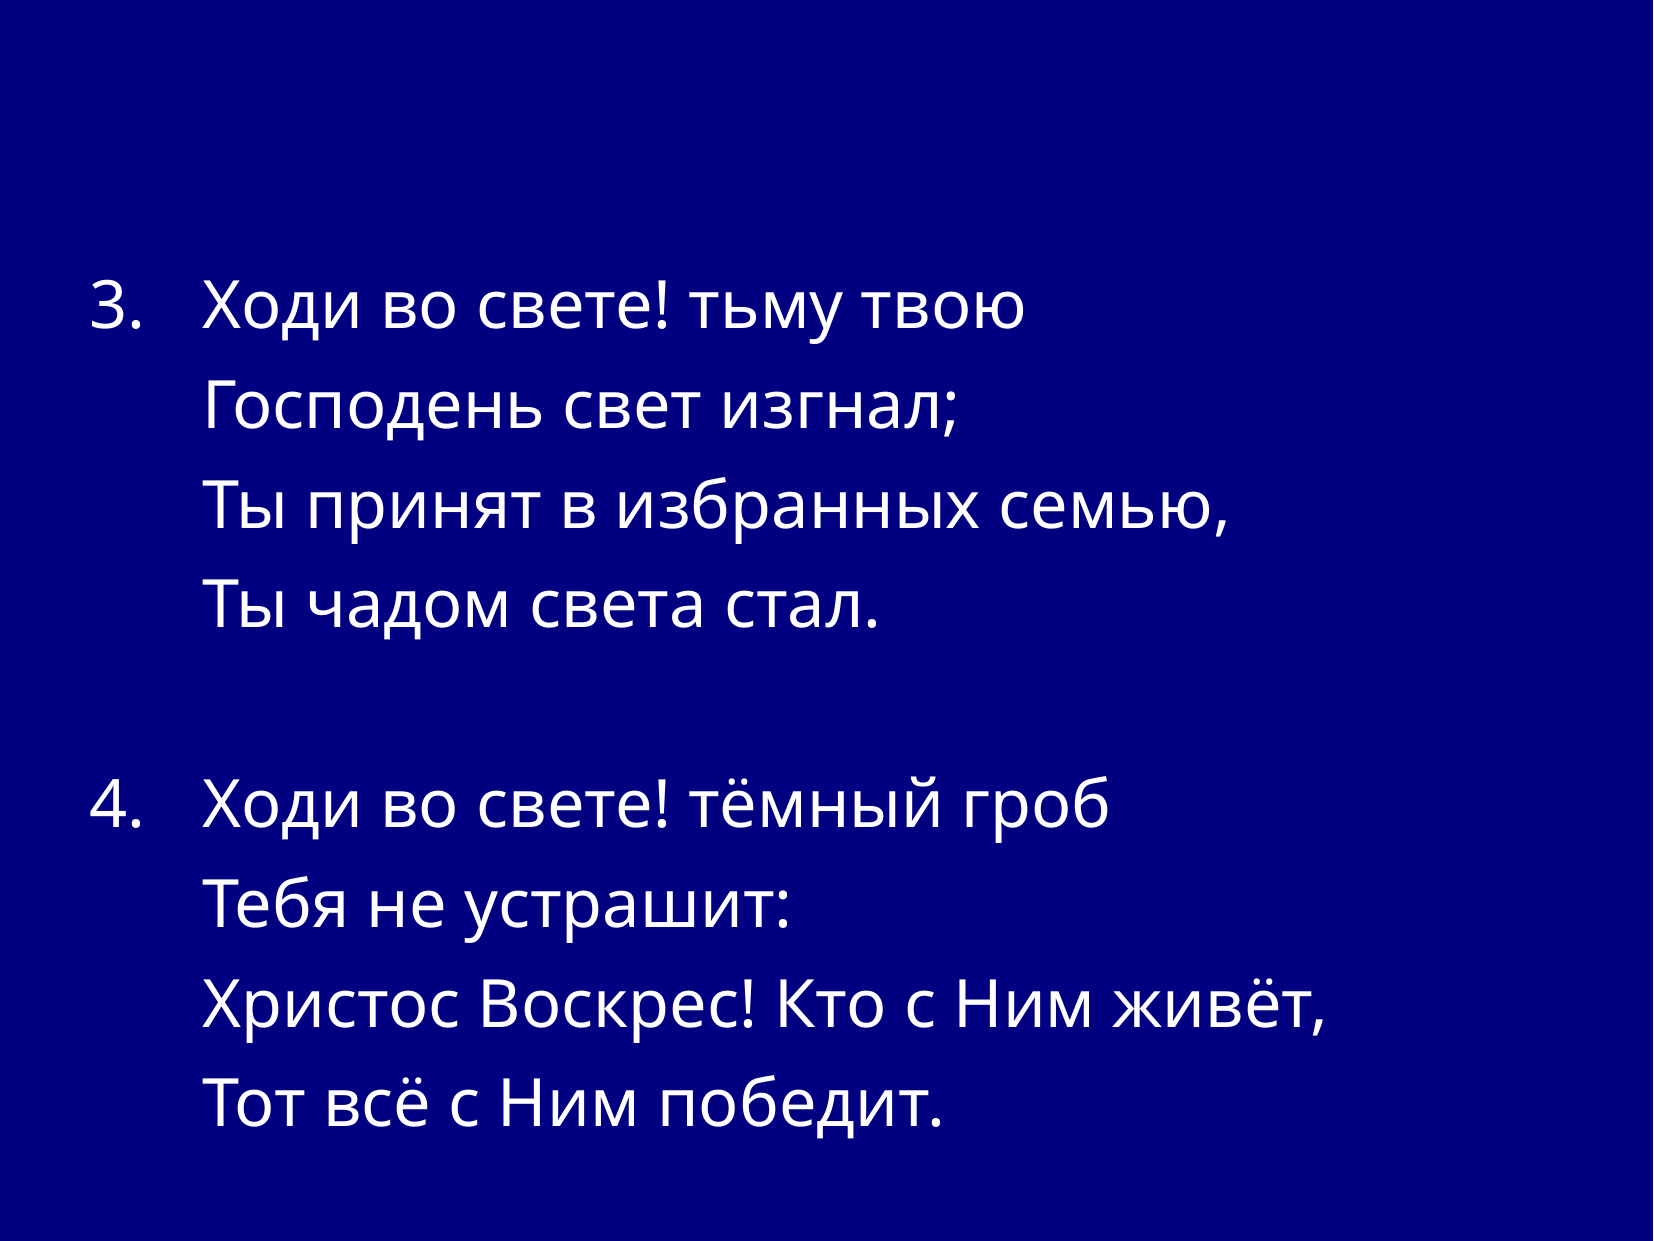

3.	Ходи во свете! тьму твою
	Господень свет изгнал;
	Ты принят в избранных семью,
	Ты чадом света стал.
4.	Ходи во свете! тёмный гроб
	Тебя не устрашит:
	Христос Воскрес! Кто с Ним живёт,
	Тот всё с Ним победит.